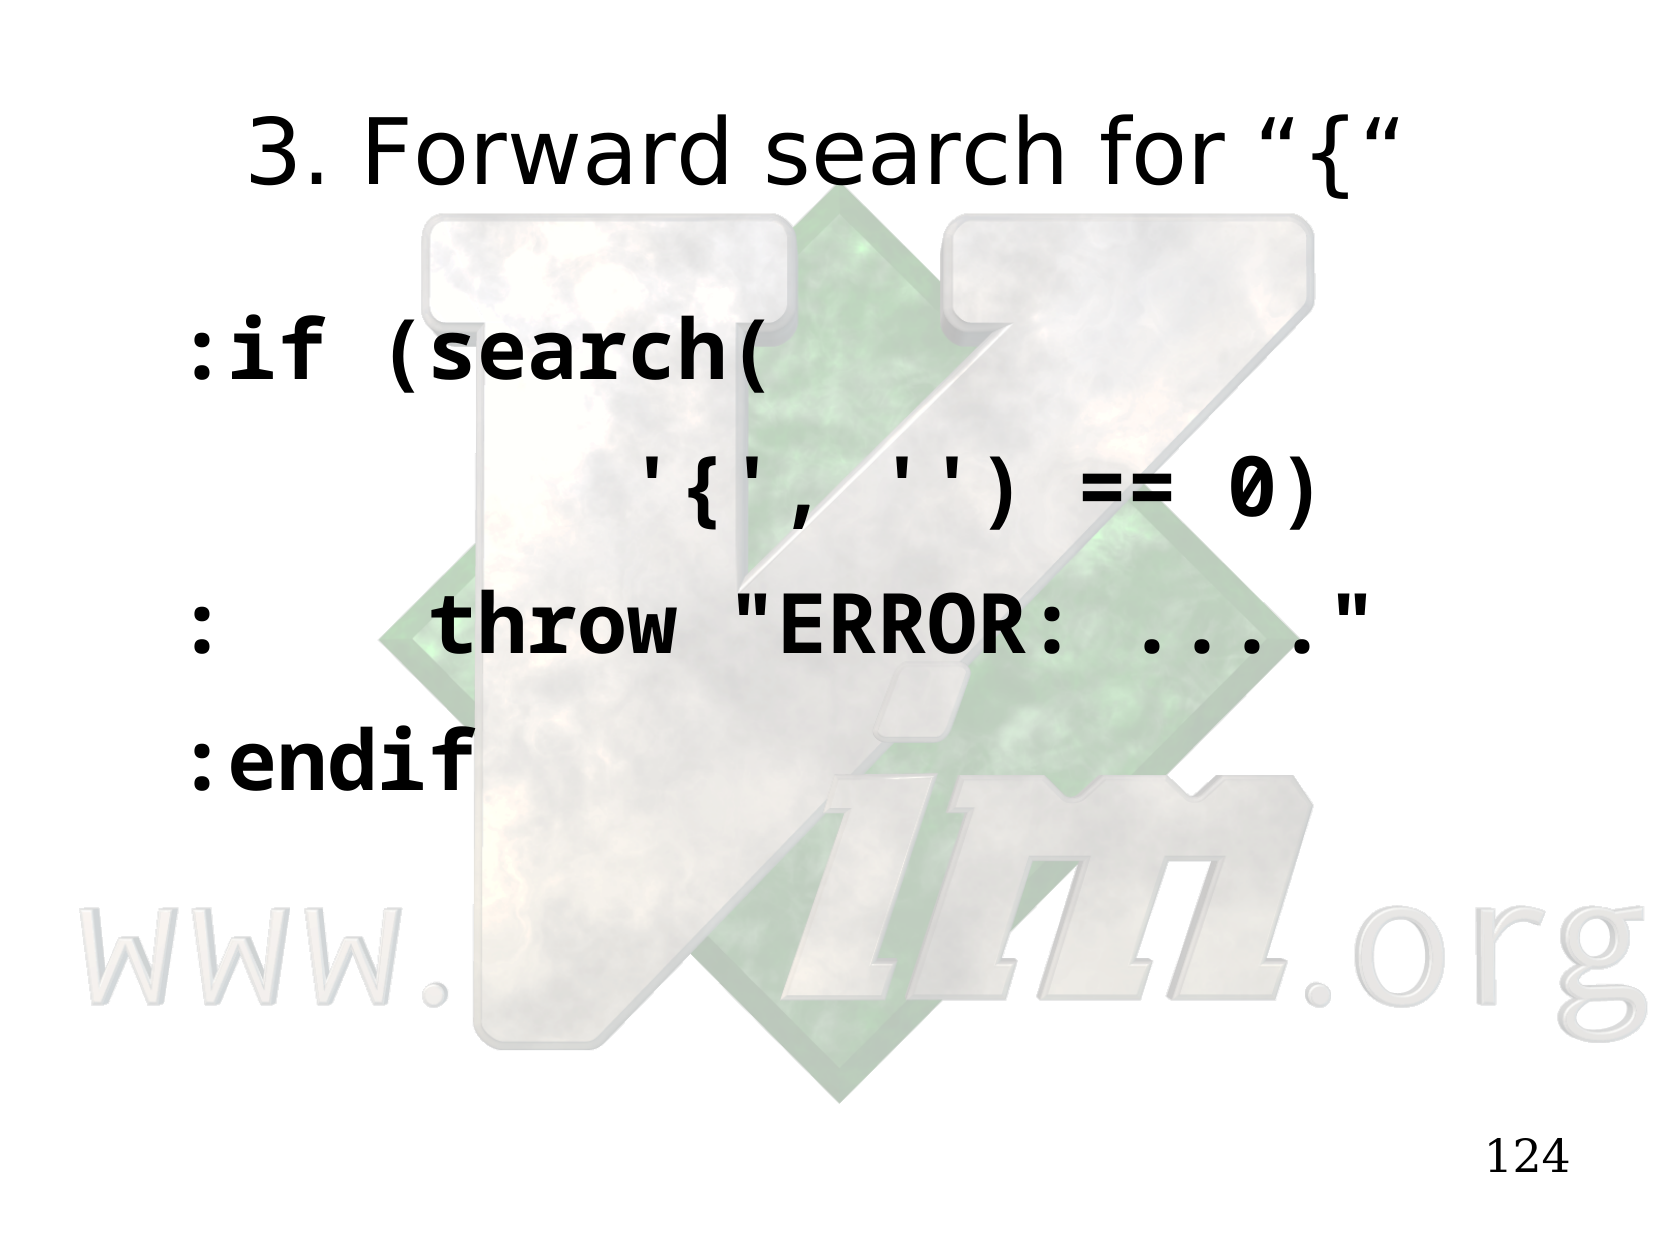

# 3. Forward search for “{“
:if (search(
 '{', '') == 0)
: throw "ERROR: ...."
:endif
124